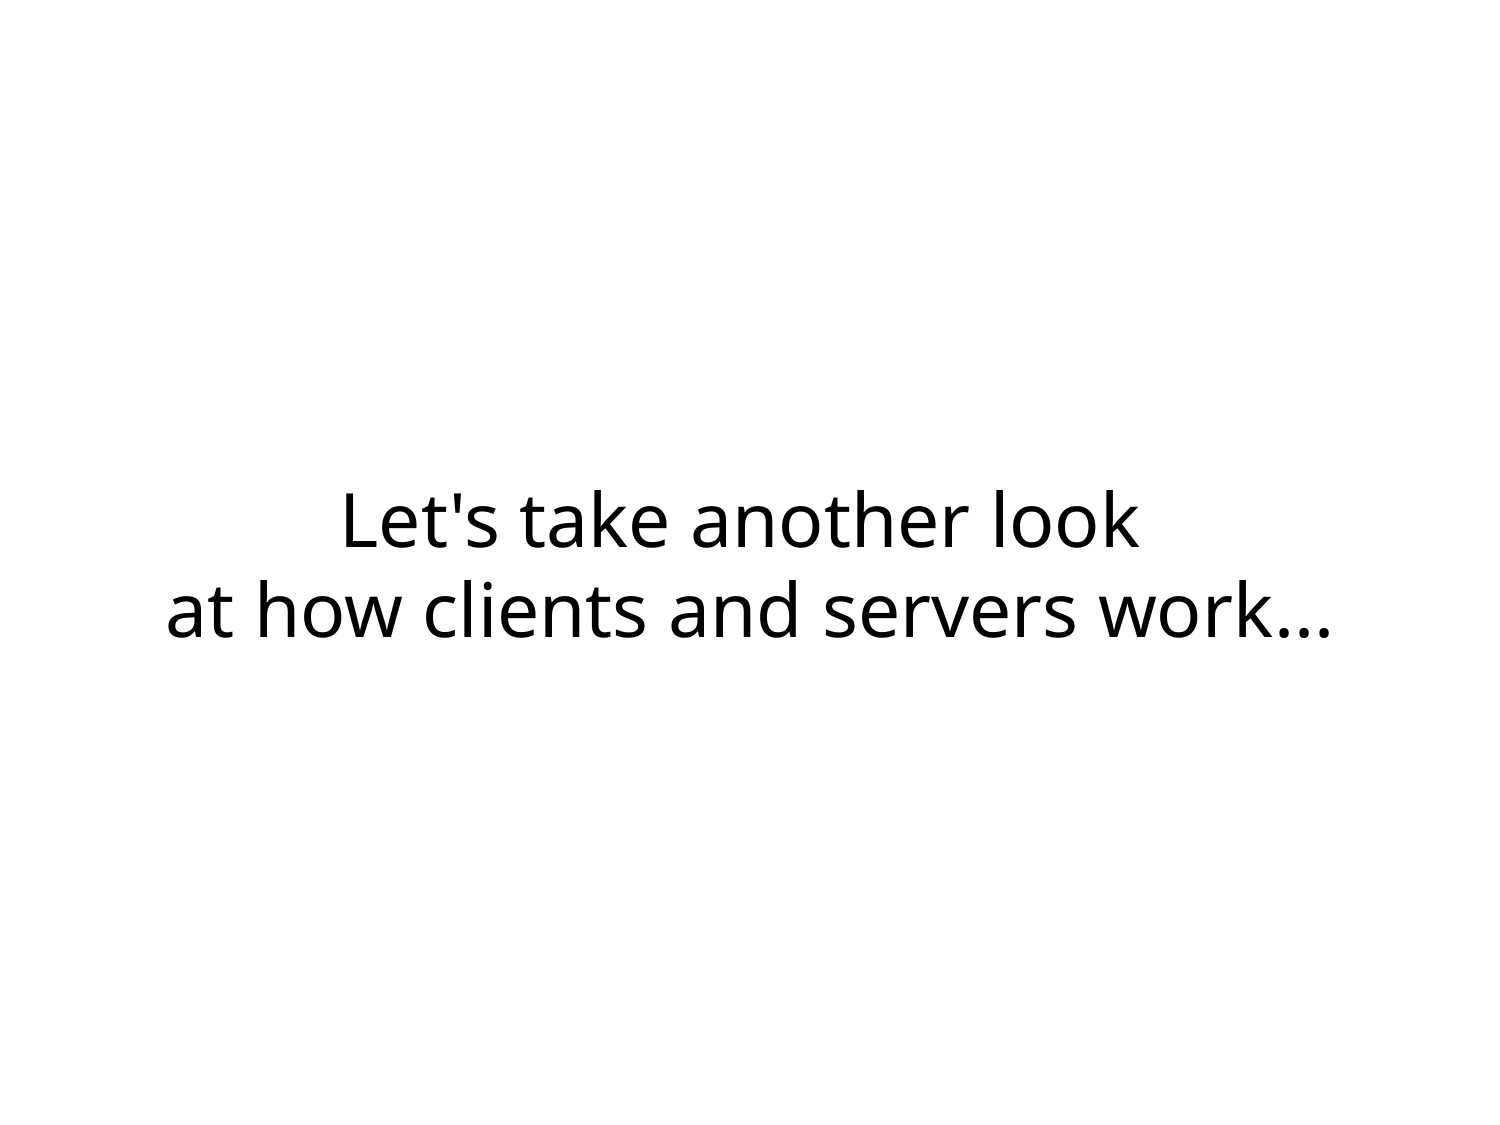

# Let's take another look at how clients and servers work...